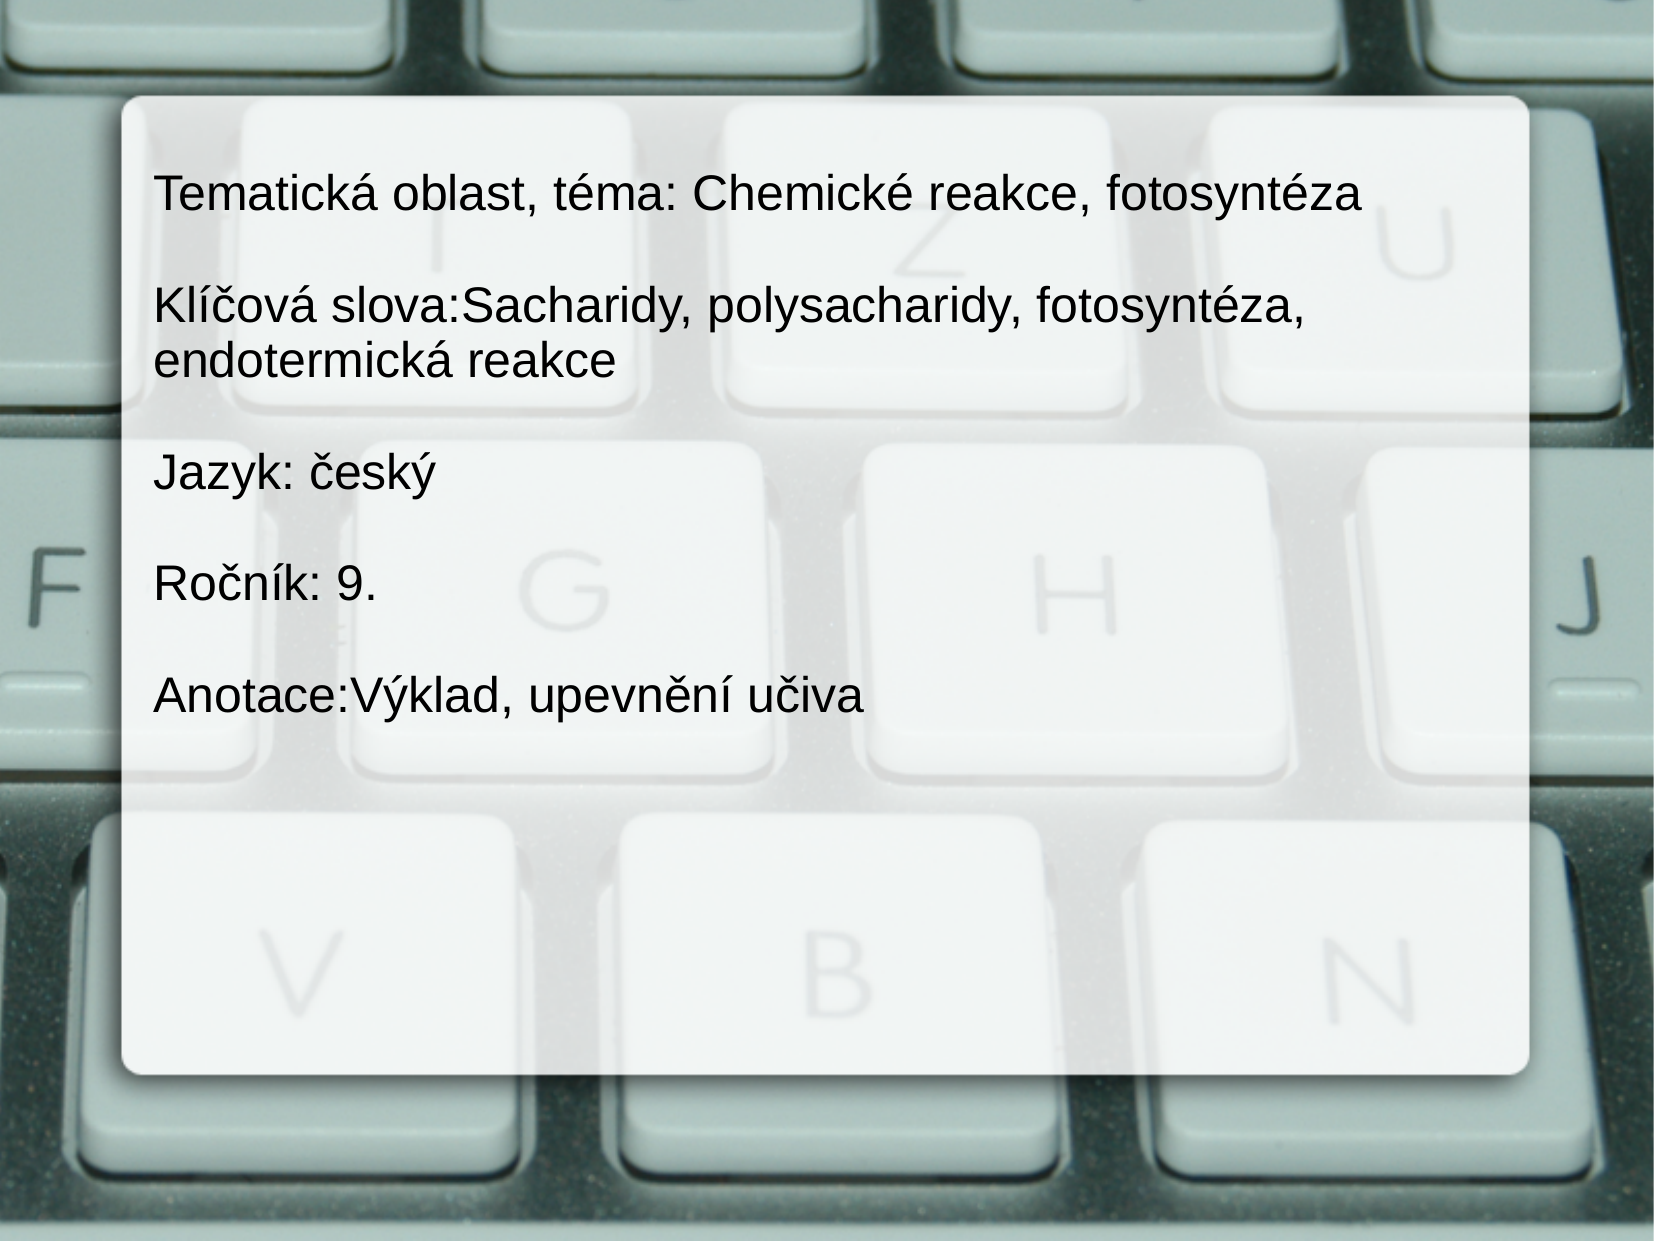

# Tematická oblast, téma: Chemické reakce, fotosyntéza Klíčová slova:Sacharidy, polysacharidy, fotosyntéza, endotermická reakce Jazyk: český Ročník: 9. Anotace:Výklad, upevnění učiva